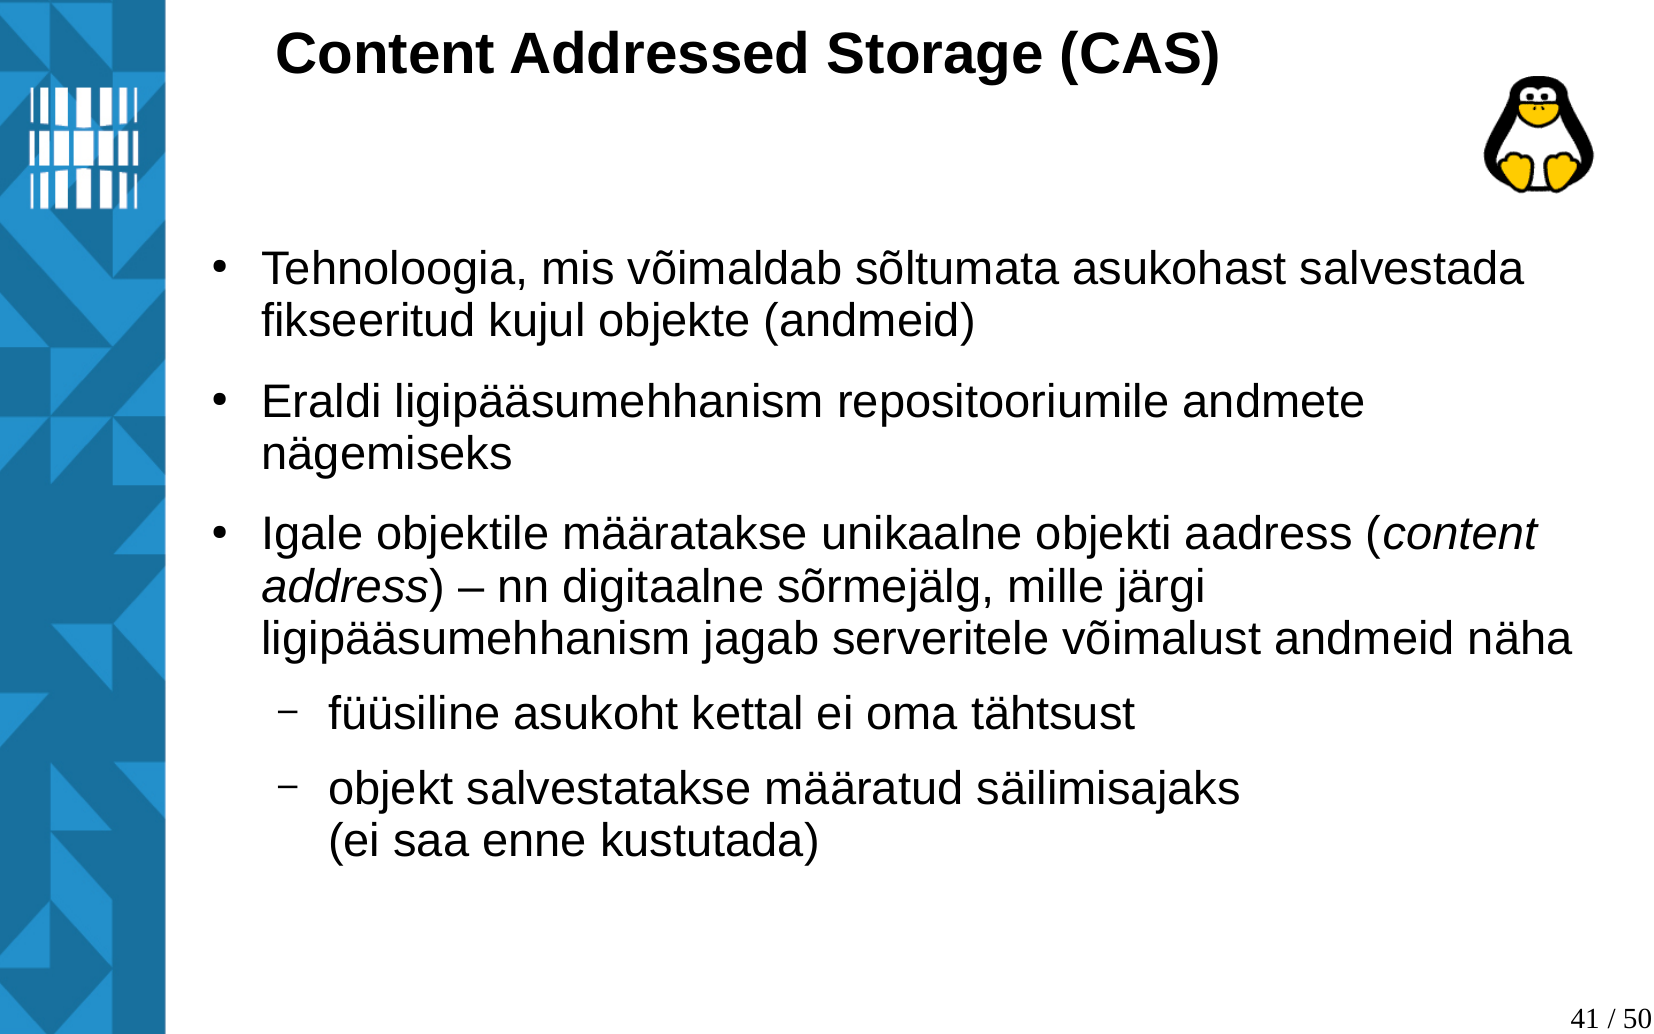

# Content Addressed Storage (CAS)
Tehnoloogia, mis võimaldab sõltumata asukohast salvestada fikseeritud kujul objekte (andmeid)
Eraldi ligipääsumehhanism repositooriumile andmete nägemiseks
Igale objektile määratakse unikaalne objekti aadress (content address) – nn digitaalne sõrmejälg, mille järgi ligipääsumehhanism jagab serveritele võimalust andmeid näha
füüsiline asukoht kettal ei oma tähtsust
objekt salvestatakse määratud säilimisajaks
(ei saa enne kustutada)